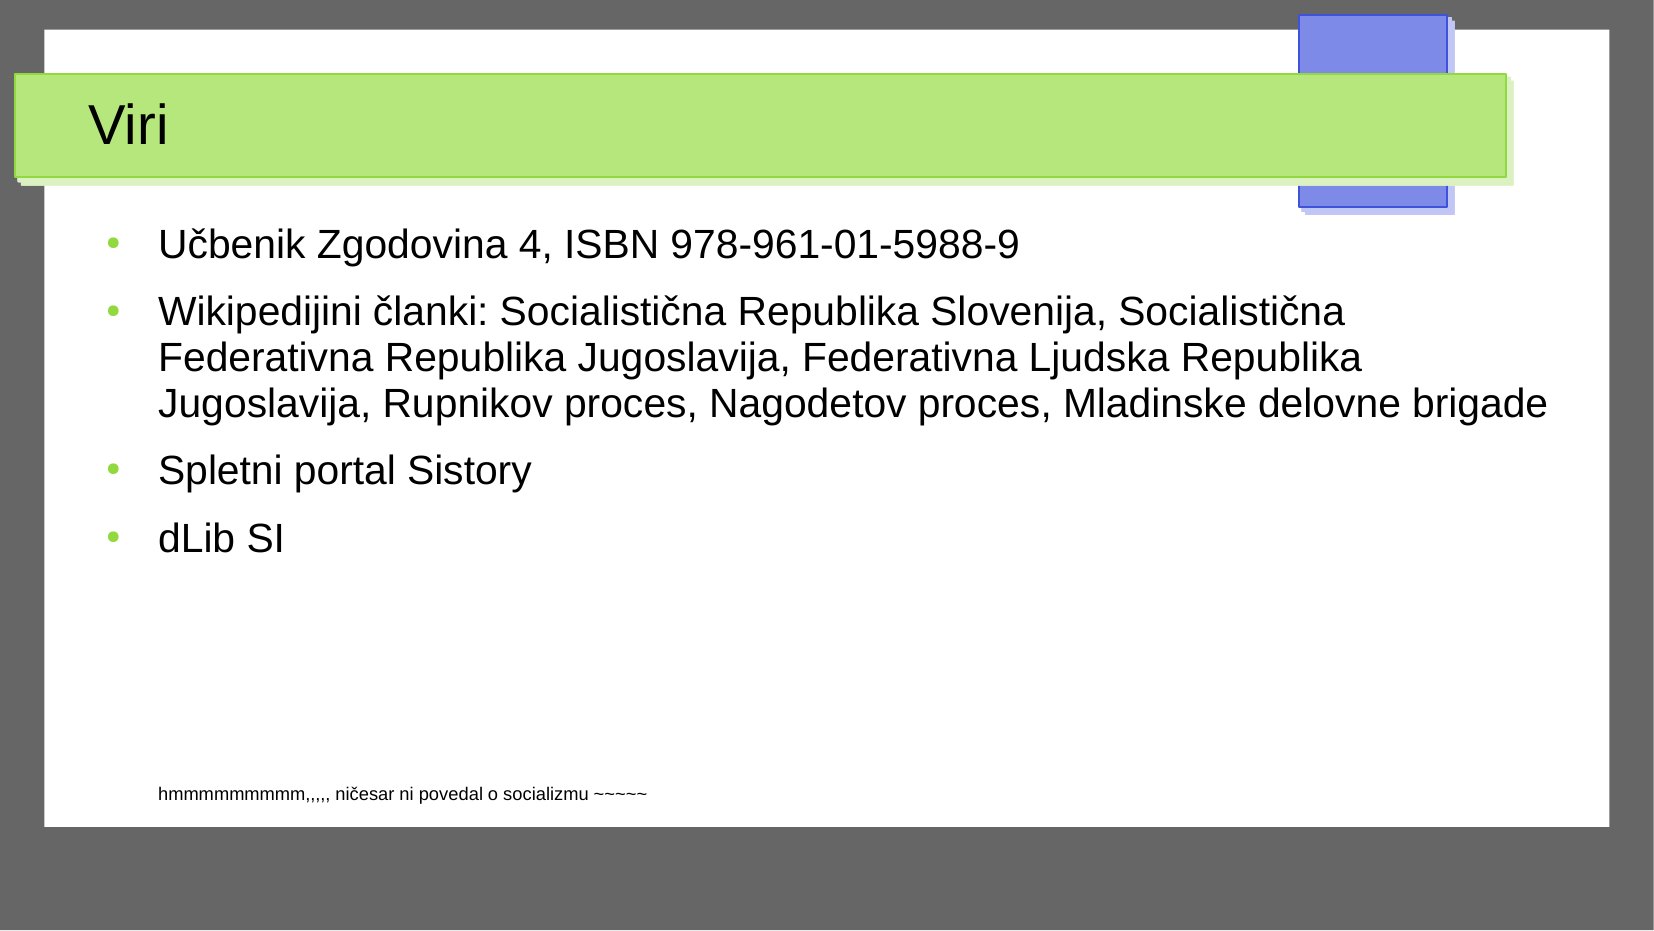

# Viri
Učbenik Zgodovina 4, ISBN 978-961-01-5988-9
Wikipedijini članki: Socialistična Republika Slovenija, Socialistična Federativna Republika Jugoslavija, Federativna Ljudska Republika Jugoslavija, Rupnikov proces, Nagodetov proces, Mladinske delovne brigade
Spletni portal Sistory
dLib SI
hmmmmmmmmm,,,,, ničesar ni povedal o socializmu ~~~~~